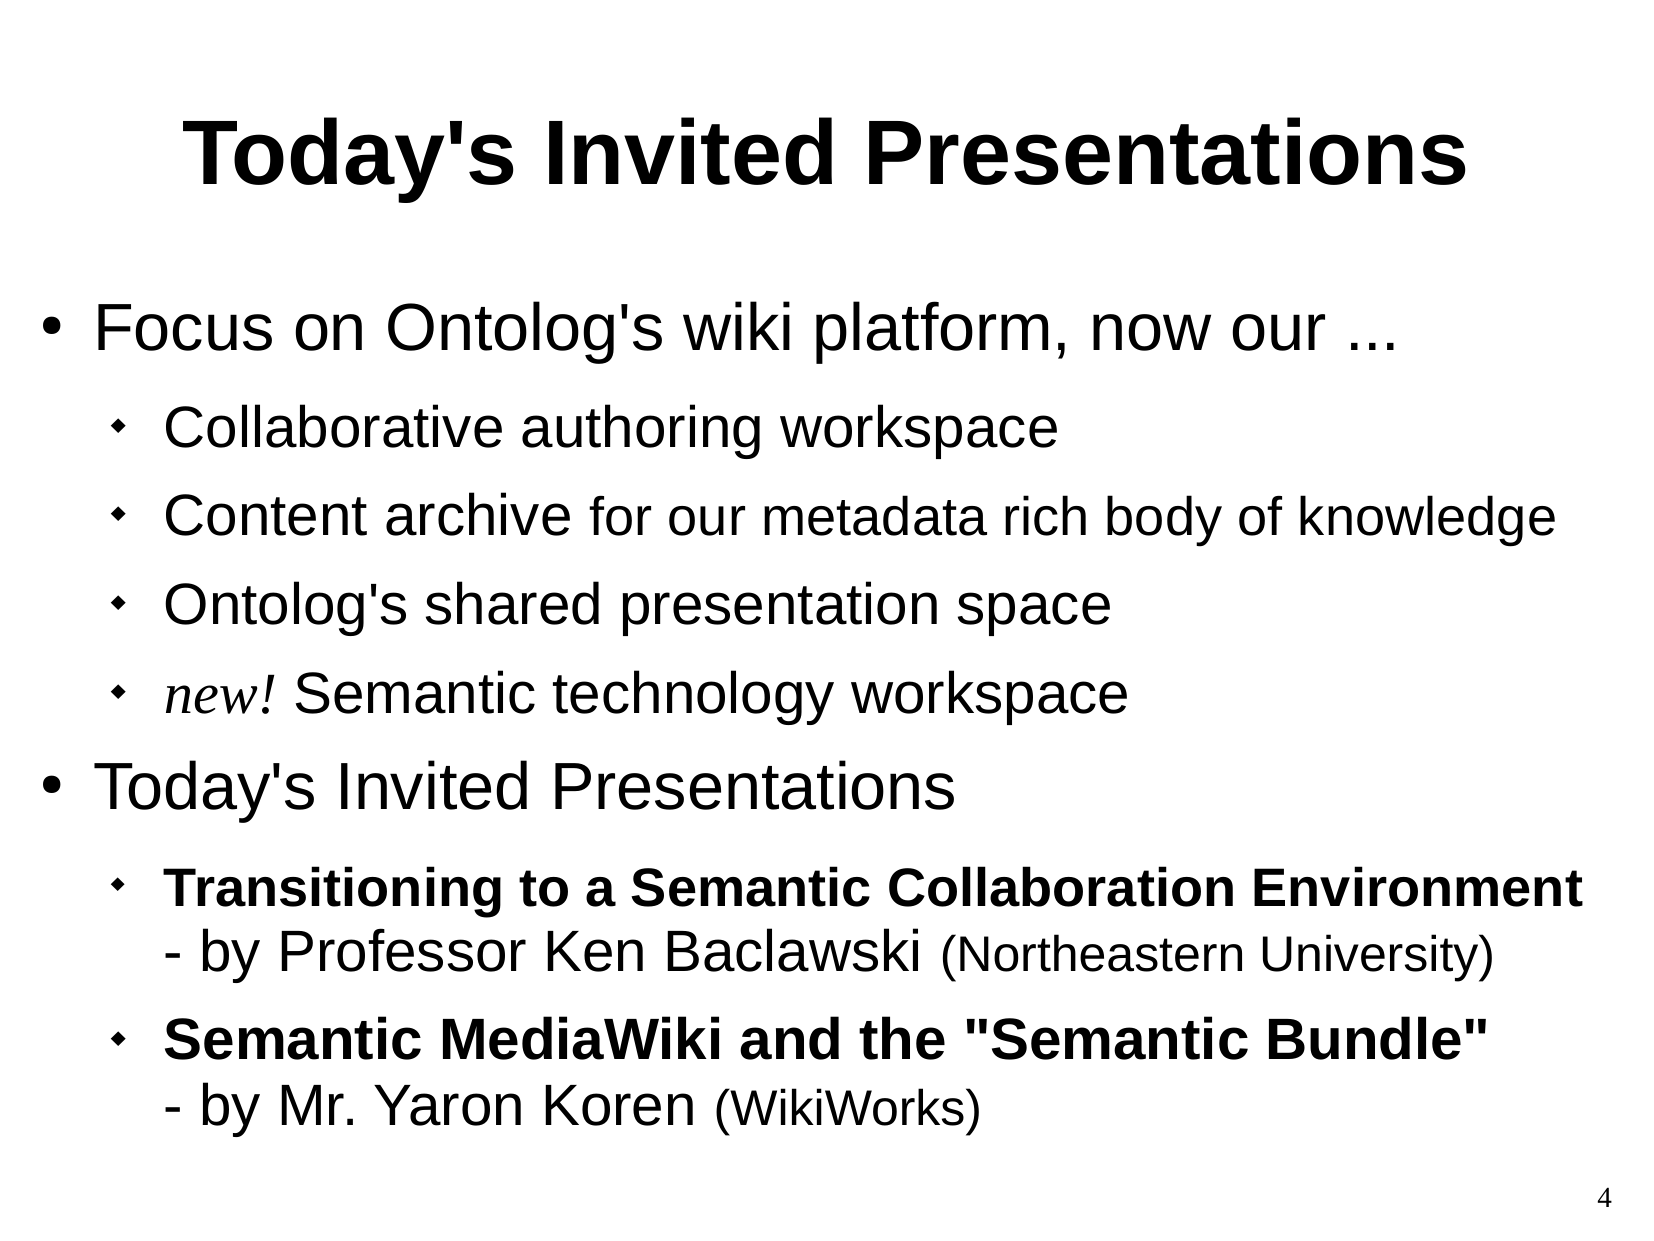

# Today's Invited Presentations
Focus on Ontolog's wiki platform, now our ...
Collaborative authoring workspace
Content archive for our metadata rich body of knowledge
Ontolog's shared presentation space
new! Semantic technology workspace
Today's Invited Presentations
Transitioning to a Semantic Collaboration Environment - by Professor Ken Baclawski (Northeastern University)
Semantic MediaWiki and the "Semantic Bundle"
- by Mr. Yaron Koren (WikiWorks)
4